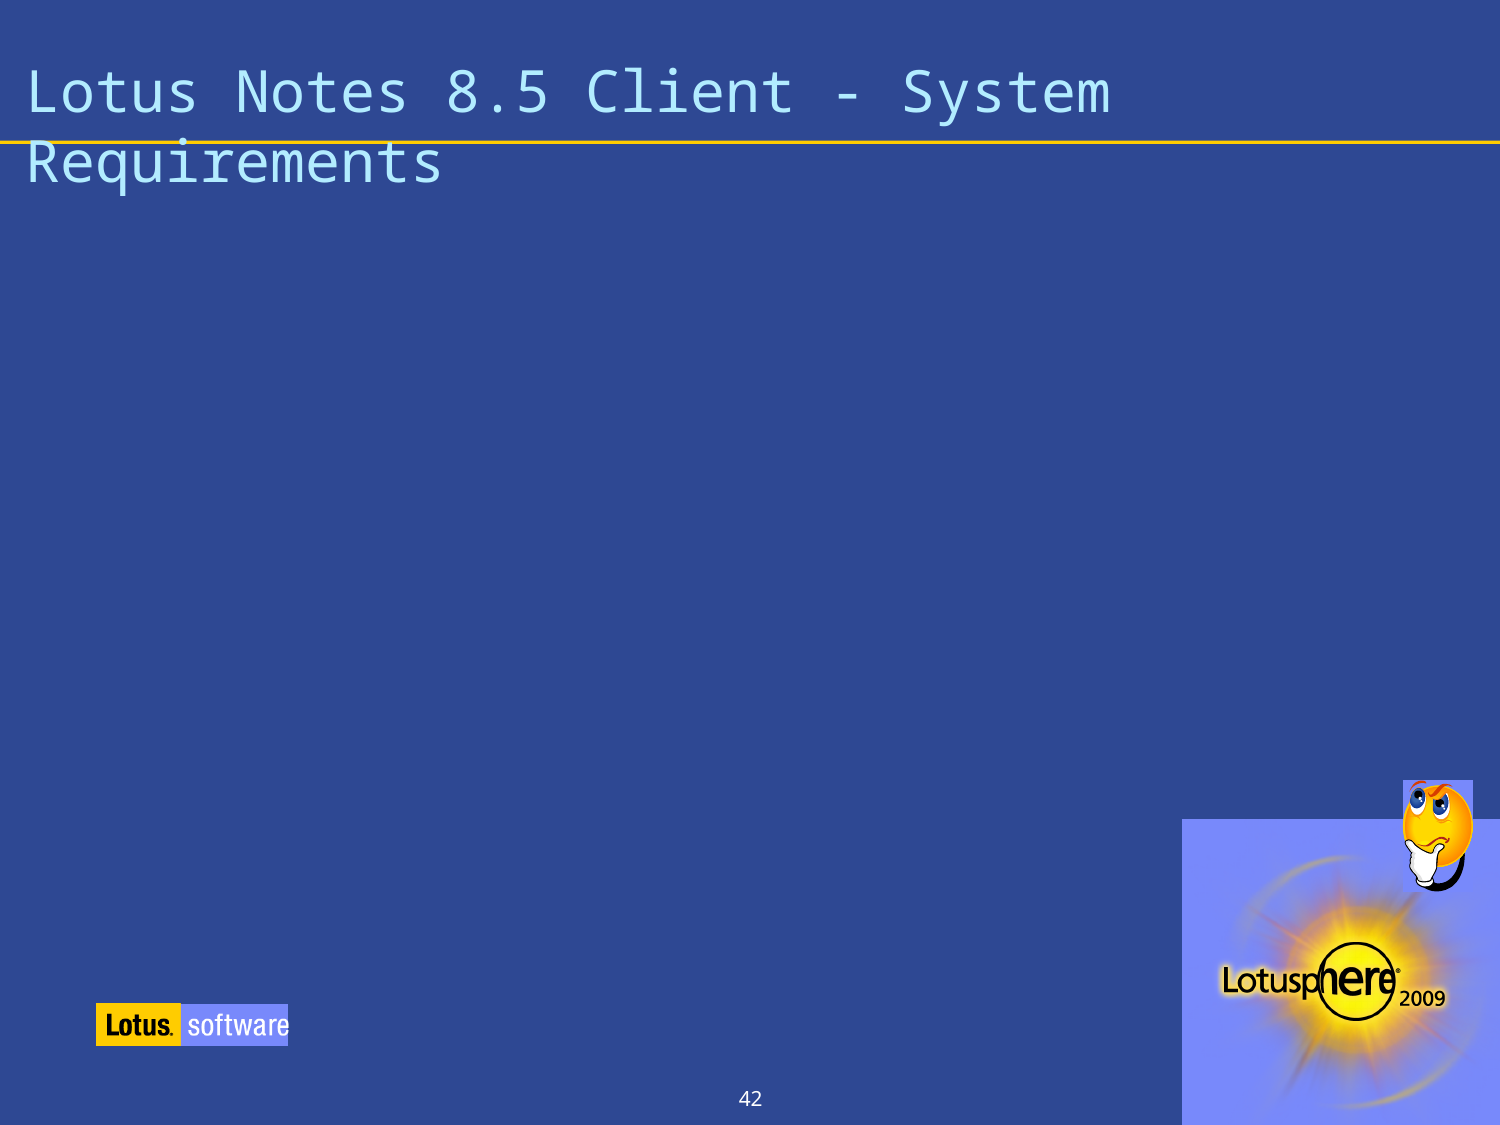

# Lotus Notes 8.5 Client - System Requirements
42